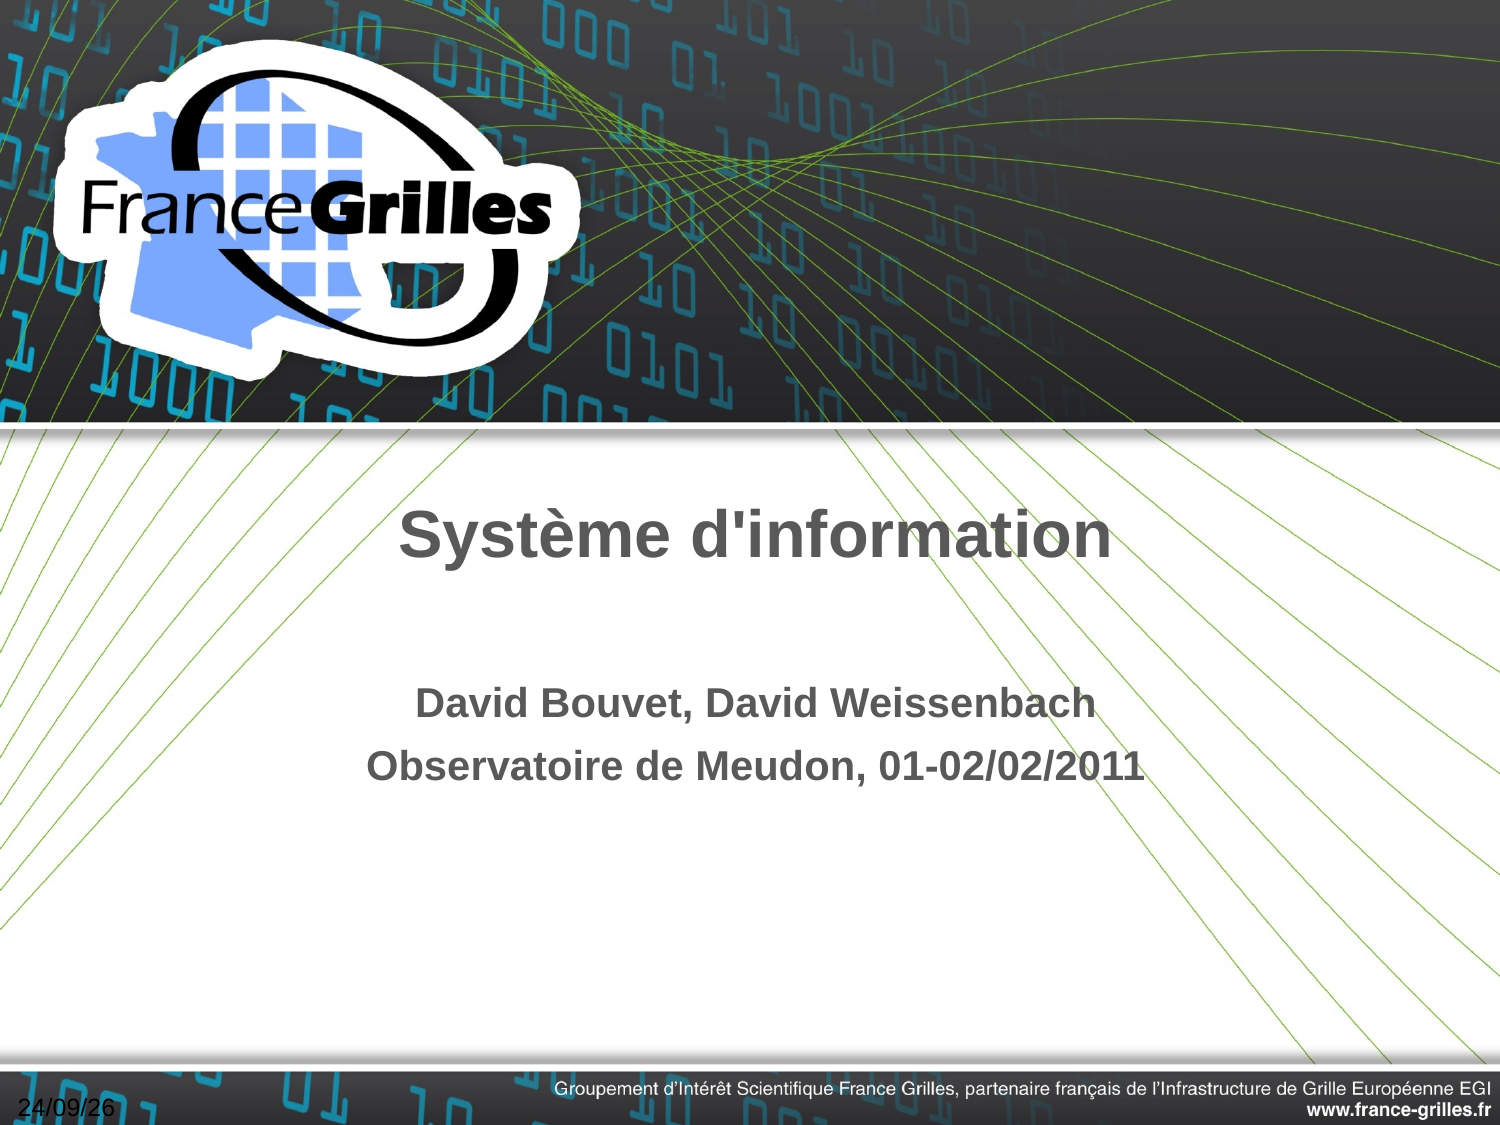

#
Système d'information
David Bouvet, David Weissenbach
Observatoire de Meudon, 01-02/02/2011